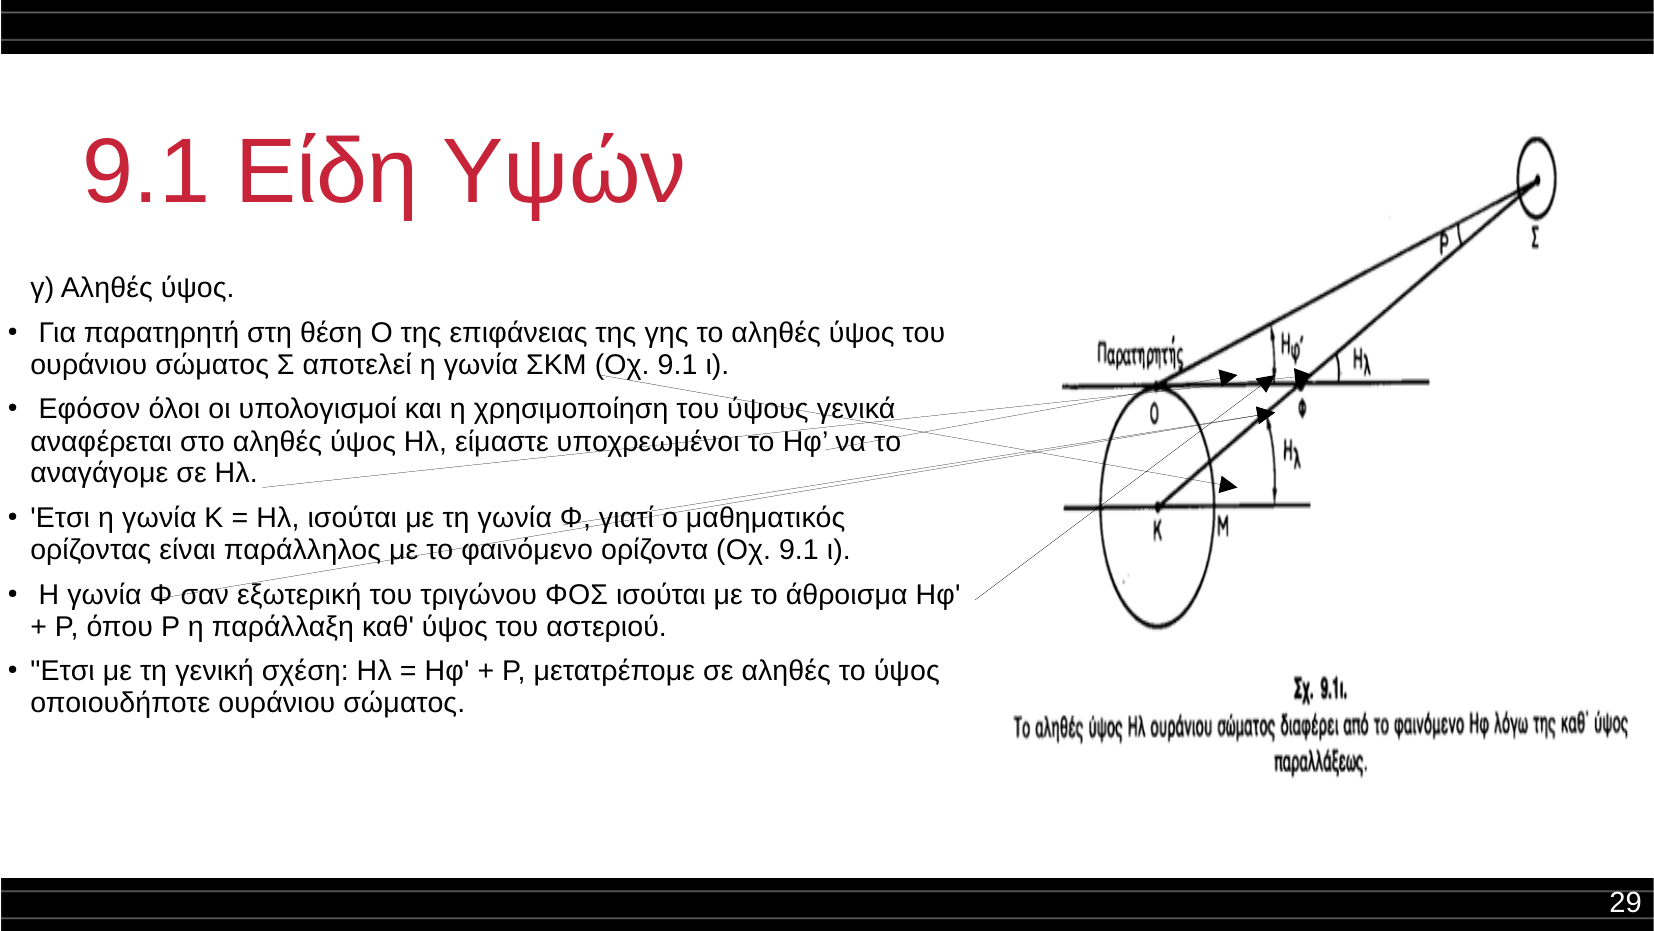

# 9.1 Είδη Υψών
γ) Αληθές ύψος.
 Για παρατηρητή στη θέση Ο της επιφάνειας της γης το αληθές ύψος του ουράνιου σώματος Σ αποτελεί η γωνία ΣΚΜ (Οχ. 9.1 ι).
 Εφόσον όλοι οι υπολογισμοί και η χρησιμοποίηση του ύψους γενικά αναφέρεται στο αληθές ύψος Ηλ, είμαστε υποχρεωμένοι το Ηφ’ να το αναγάγομε σε Ηλ.
'Ετσι η γωνία Κ = Ηλ, ισούται με τη γωνία Φ, γιατί ο μαθηματικός ορίζοντας είναι παράλληλος με το φαινόμενο ορίζοντα (Οχ. 9.1 ι).
 Η γωνία Φ σαν εξωτερική του τριγώνου ΦΟΣ ισούται με το άθροισμα Ηφ' + Ρ, όπου Ρ η παράλλαξη καθ' ύψος του αστεριού.
"Ετσι με τη γενική σχέση: Ηλ = Ηφ' + Ρ, μετατρέπομε σε αληθές το ύψος οποιουδήποτε ουράνιου σώματος.